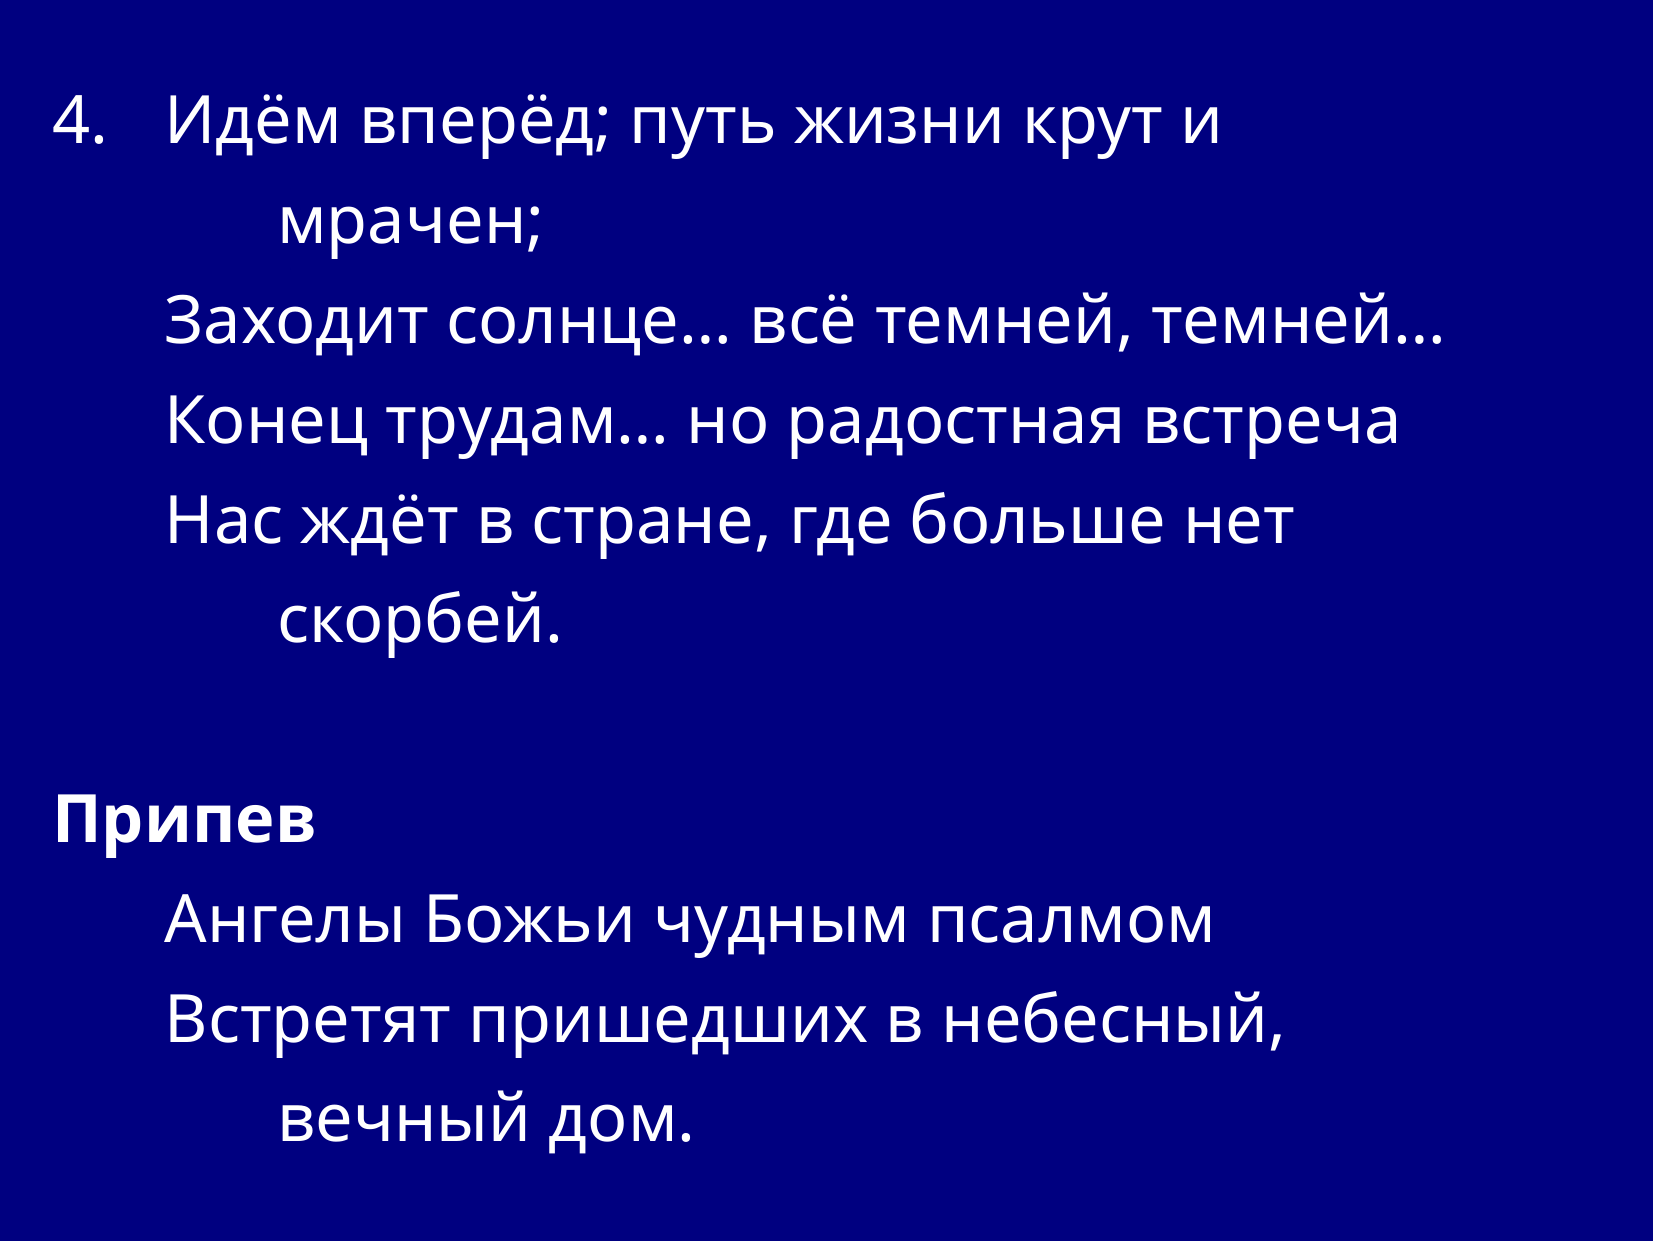

4.	Идём вперёд; путь жизни крут и
		мрачен;
	Заходит солнце… всё темней, темней…
	Конец трудам… но радостная встреча
	Нас ждёт в стране, где больше нет
		скорбей.
Припев
	Ангелы Божьи чудным псалмом
	Встретят пришедших в небесный,
		вечный дом.